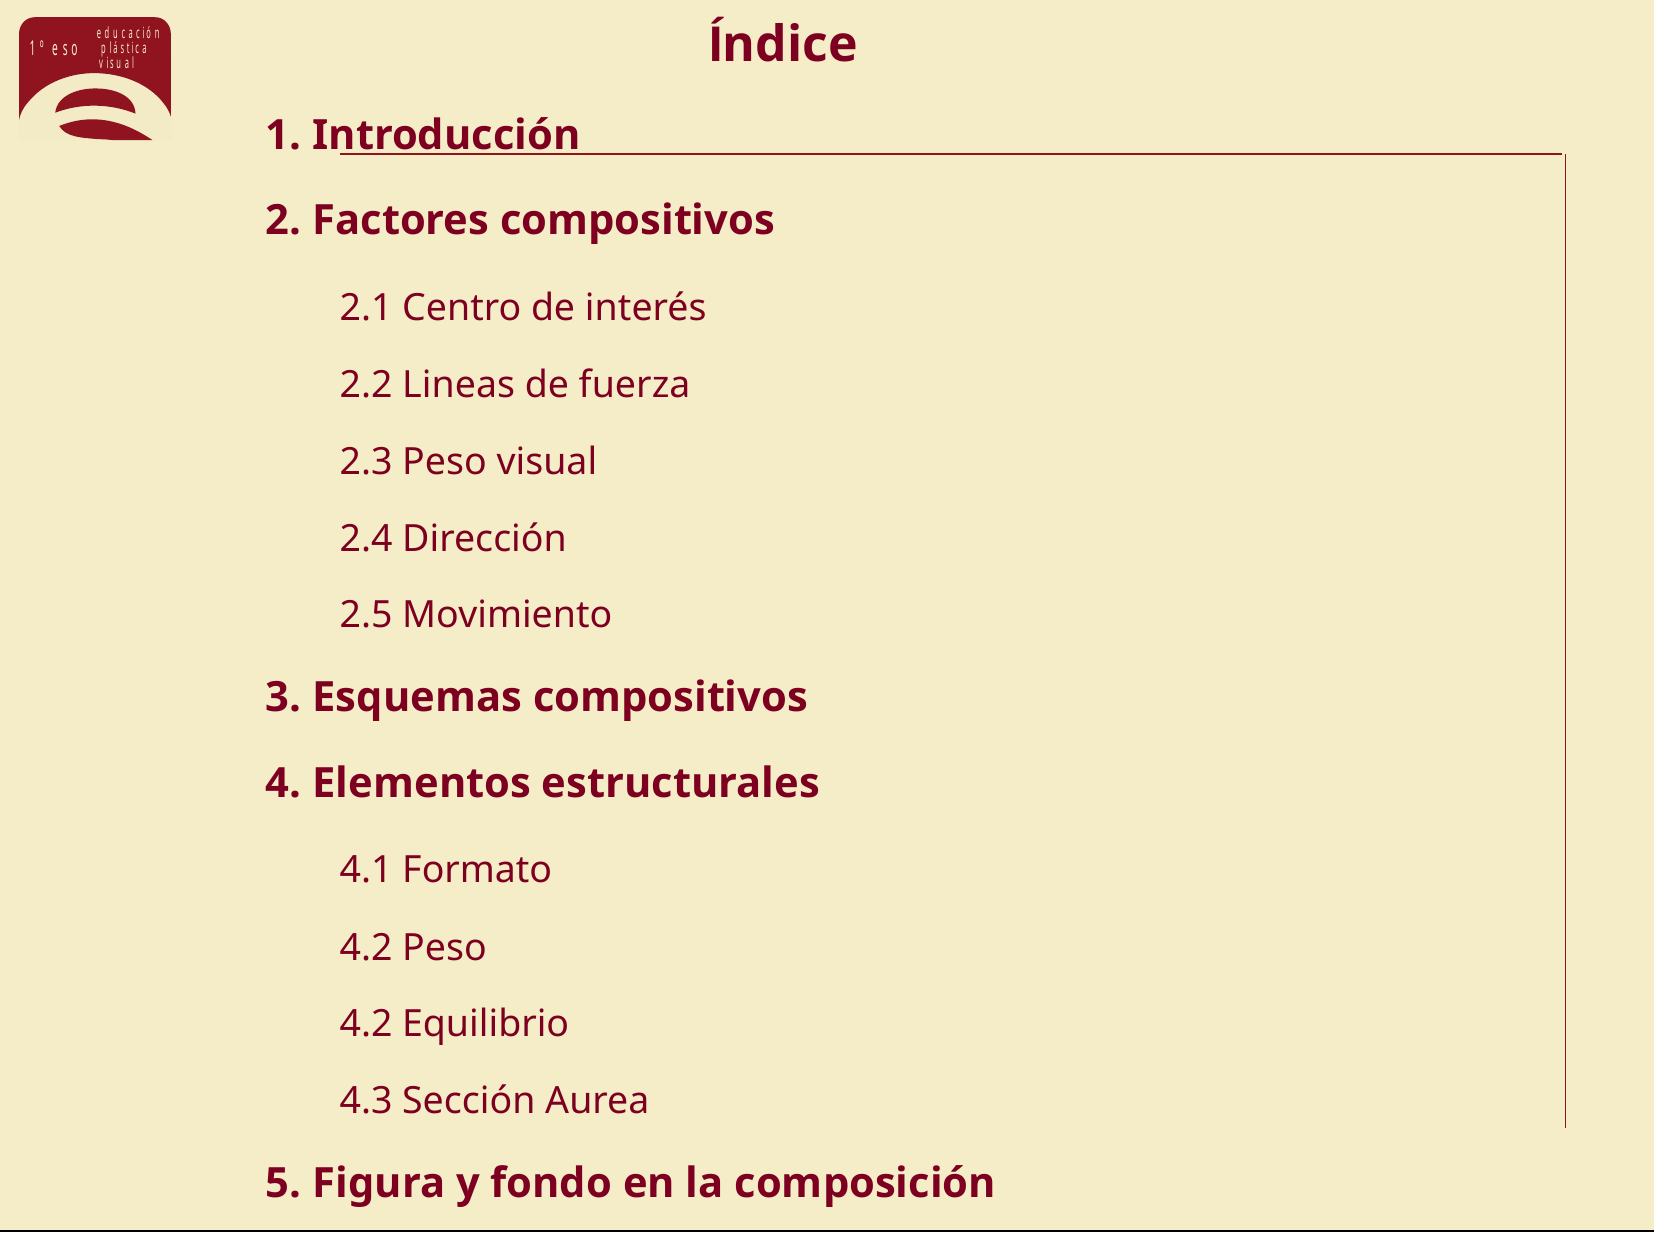

Índice
1. Introducción
2. Factores compositivos
	2.1 Centro de interés
	2.2 Lineas de fuerza
	2.3 Peso visual
	2.4 Dirección
	2.5 Movimiento
3. Esquemas compositivos
4. Elementos estructurales
	4.1 Formato
	4.2 Peso
	4.2 Equilibrio
	4.3 Sección Aurea
5. Figura y fondo en la composición
6. Organización de la composición (variables)
#